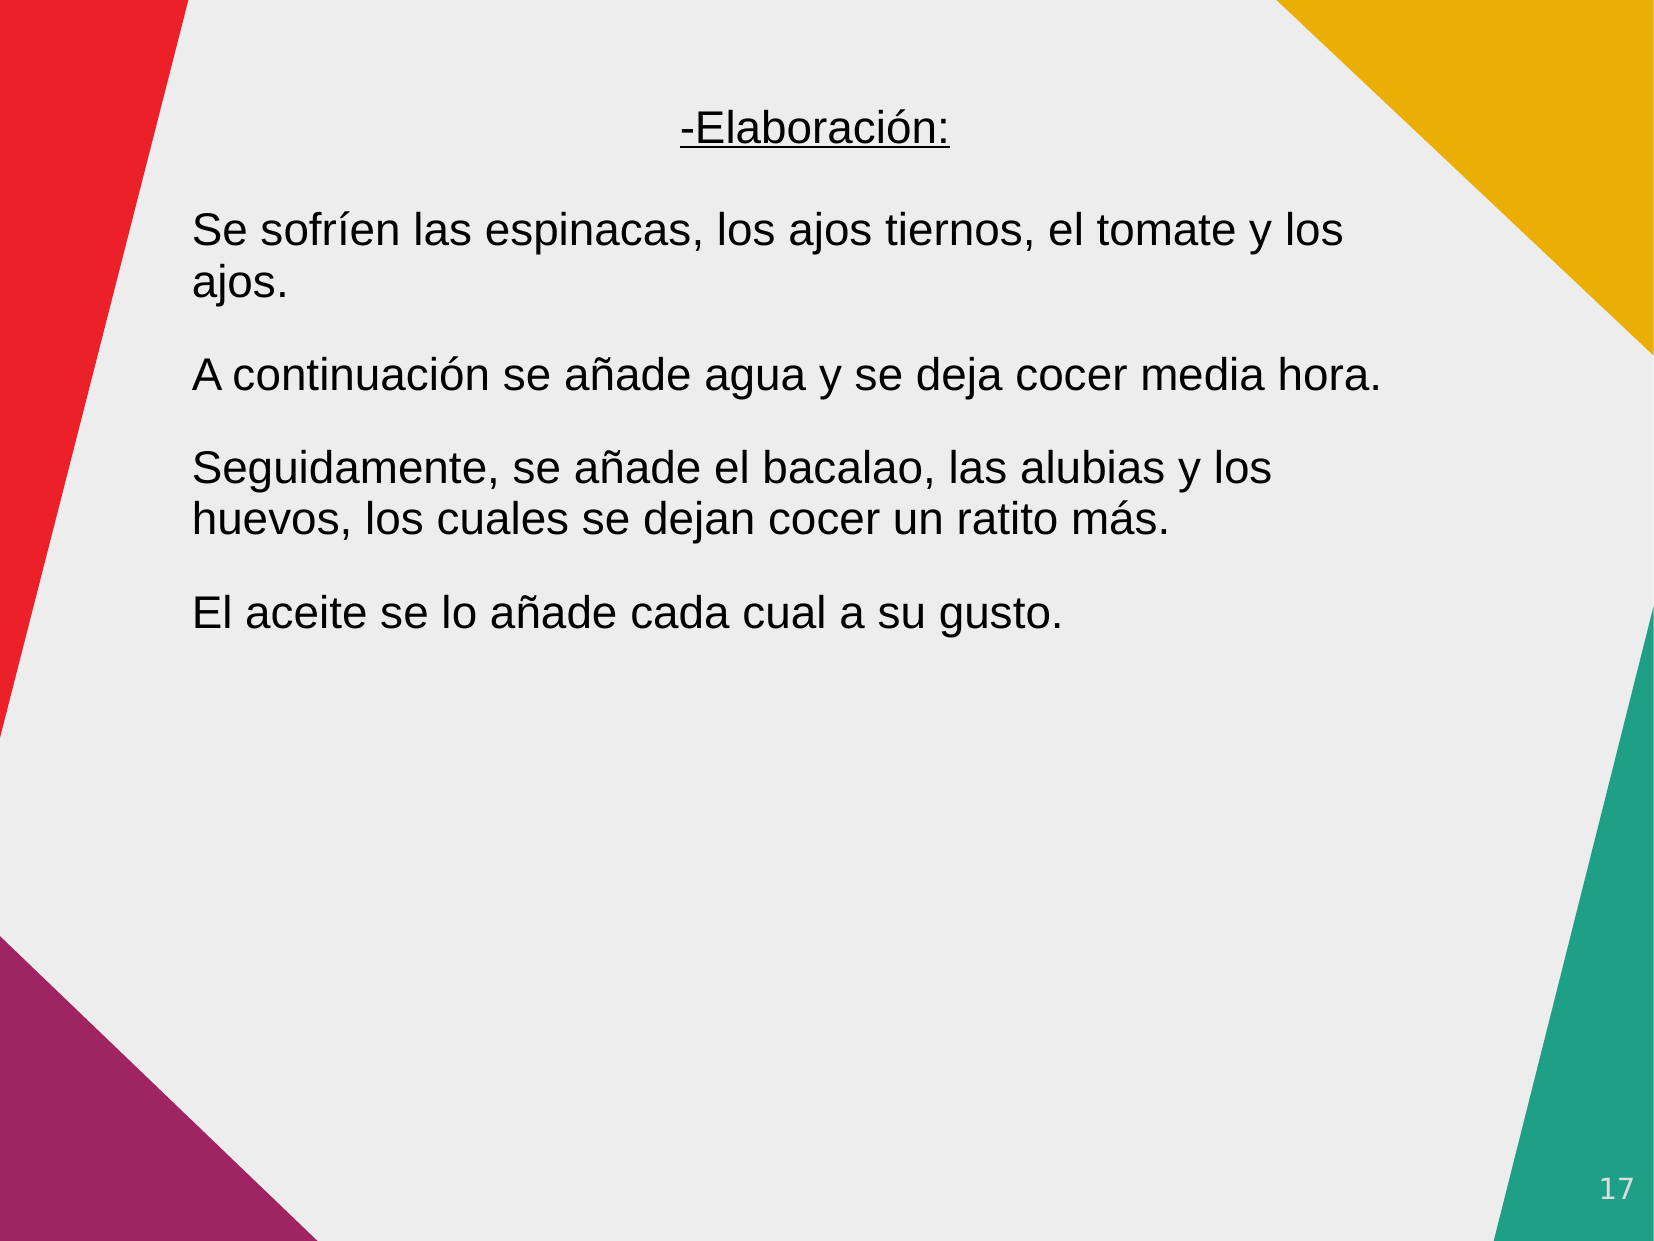

-Elaboración:
Se sofríen las espinacas, los ajos tiernos, el tomate y los ajos.
A continuación se añade agua y se deja cocer media hora.
Seguidamente, se añade el bacalao, las alubias y los huevos, los cuales se dejan cocer un ratito más.
El aceite se lo añade cada cual a su gusto.
17